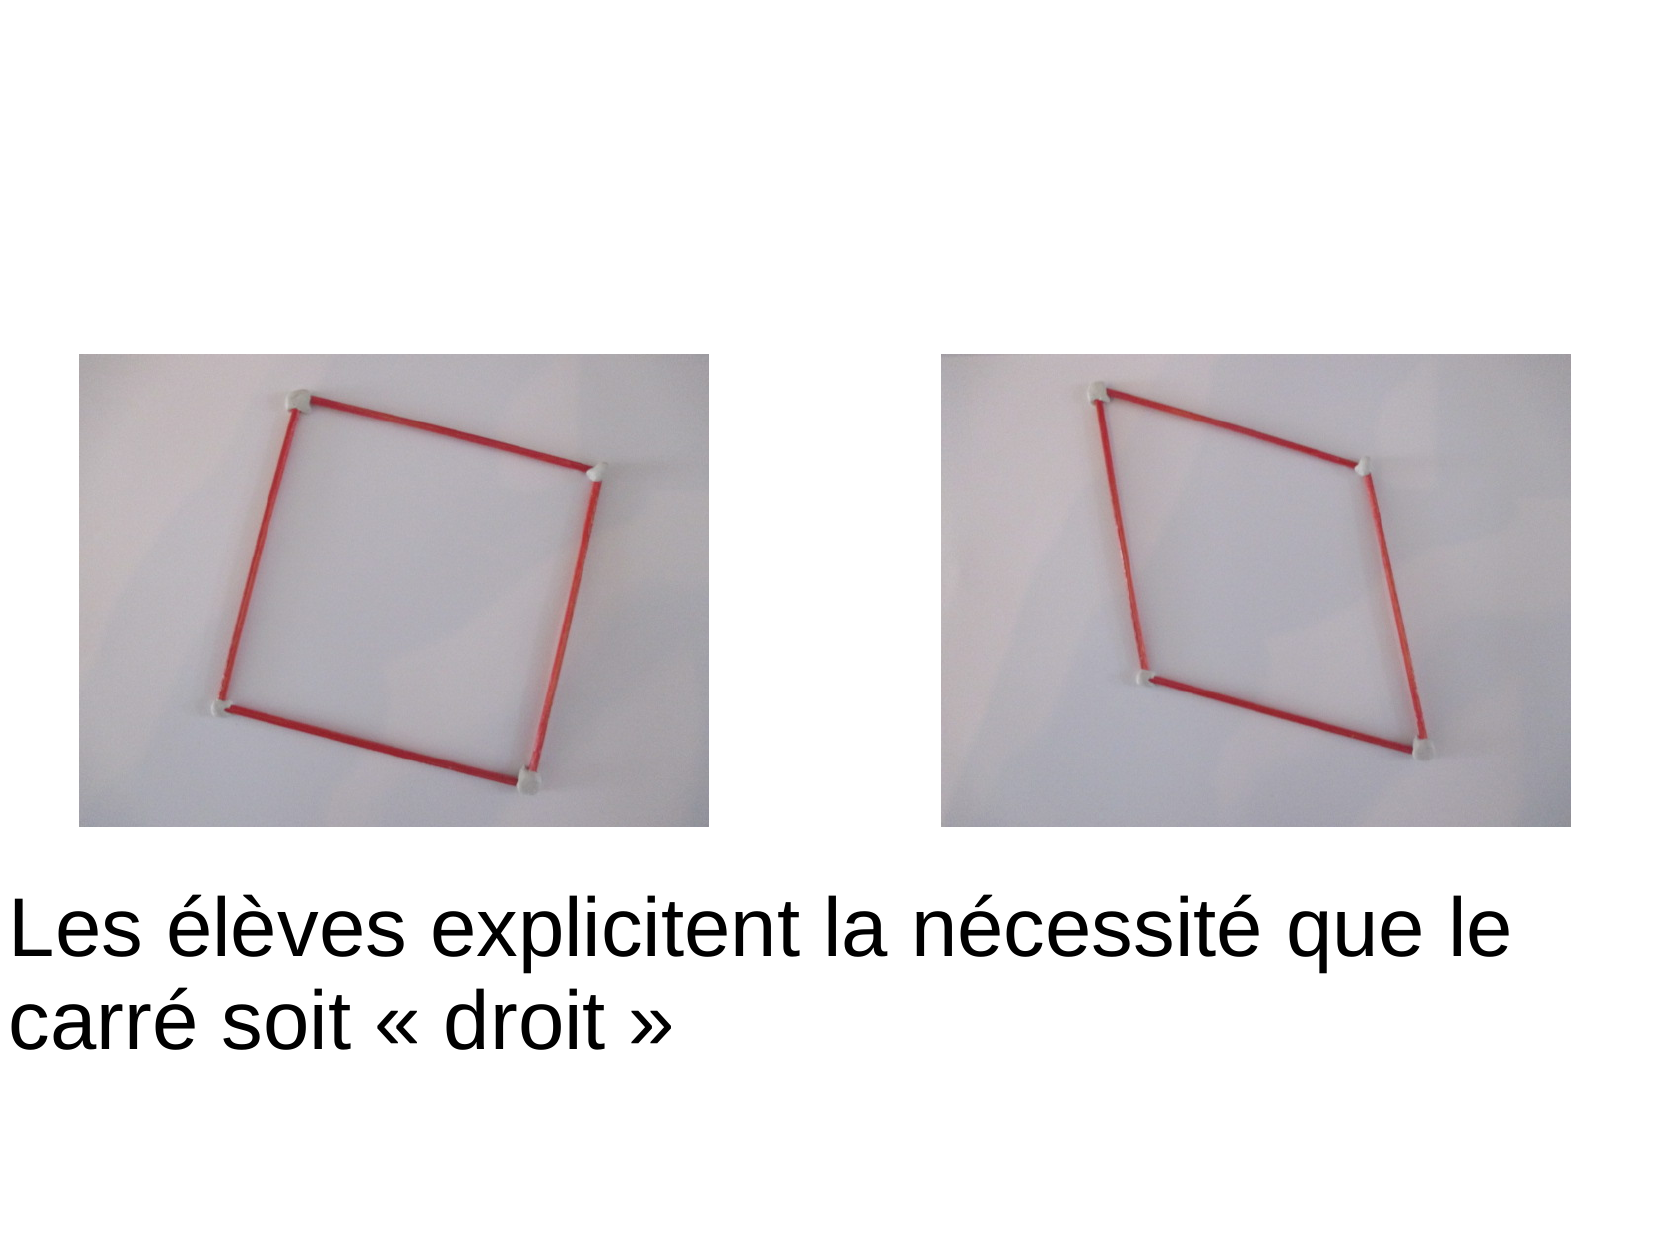

Les élèves explicitent la nécessité que le carré soit « droit »